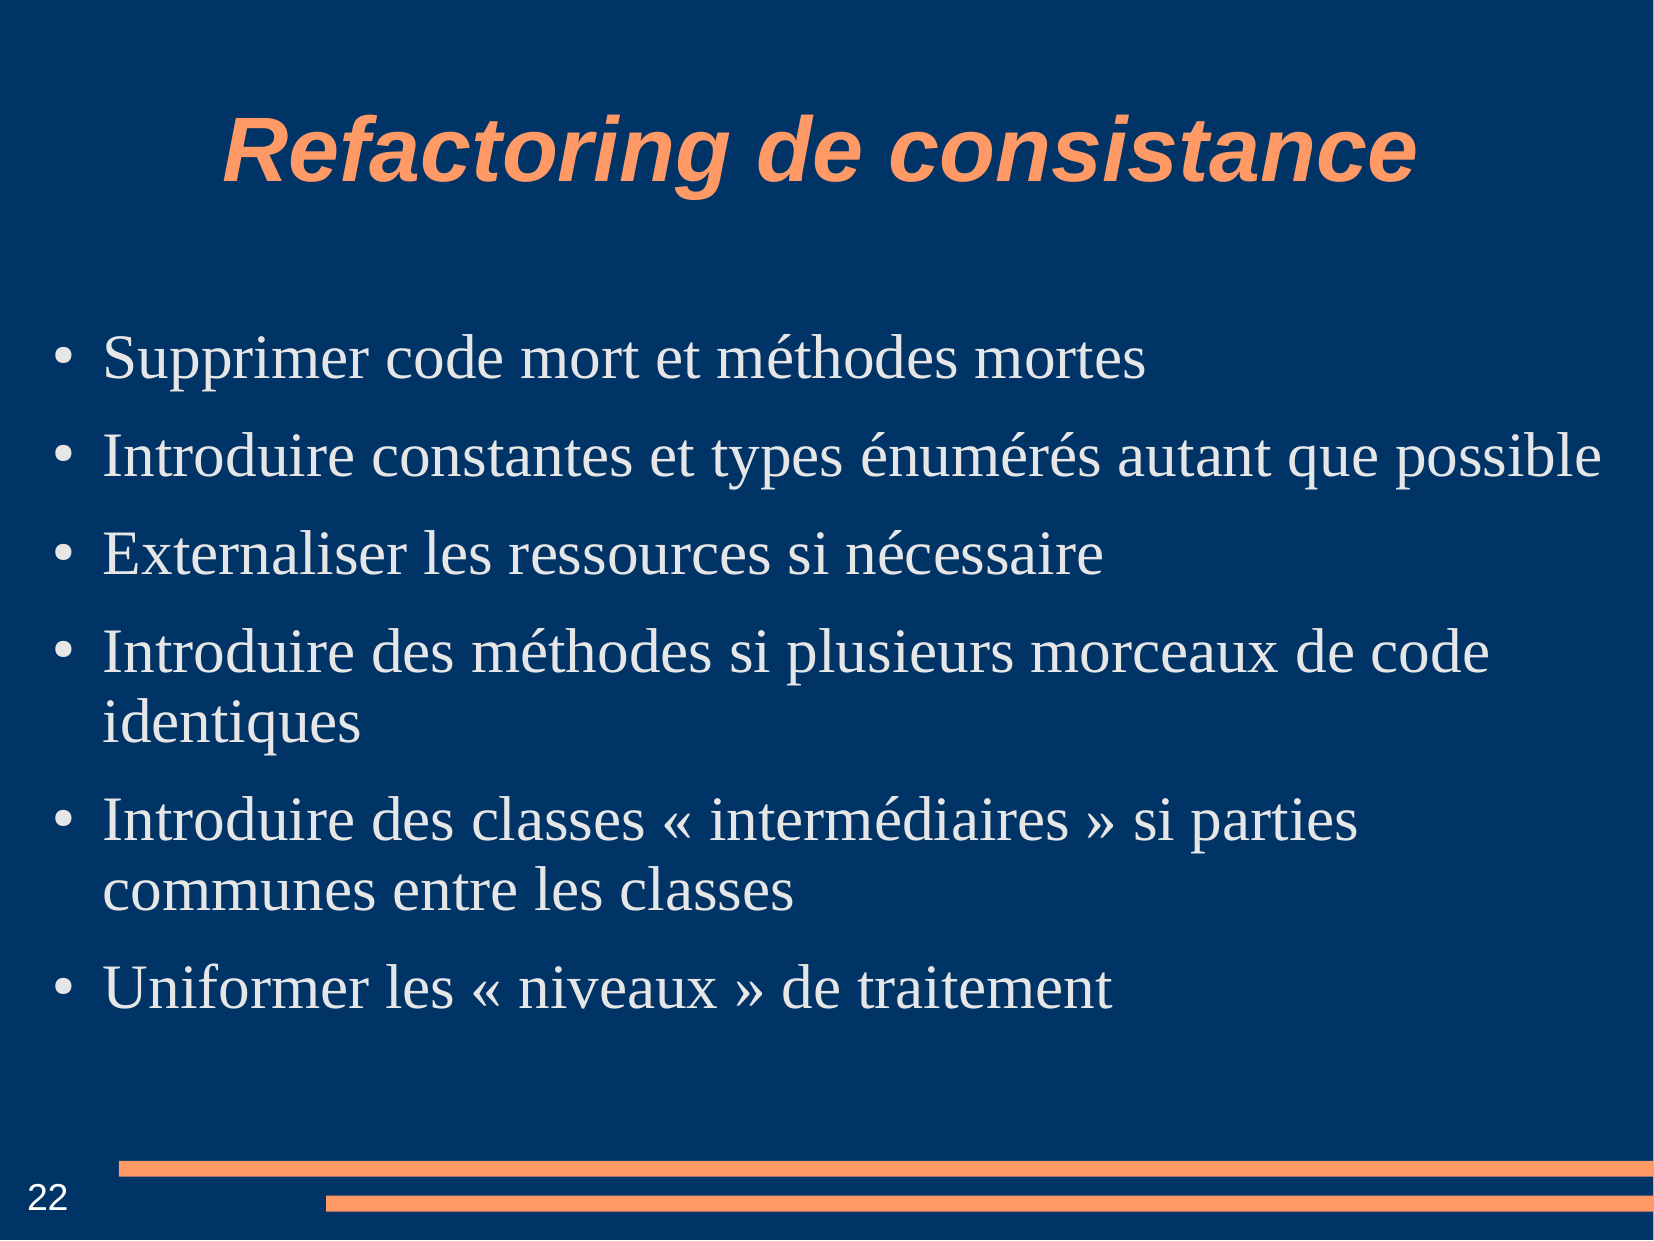

# Refactoring de consistance
Supprimer code mort et méthodes mortes
Introduire constantes et types énumérés autant que possible
Externaliser les ressources si nécessaire
Introduire des méthodes si plusieurs morceaux de code identiques
Introduire des classes « intermédiaires » si parties communes entre les classes
Uniformer les « niveaux » de traitement